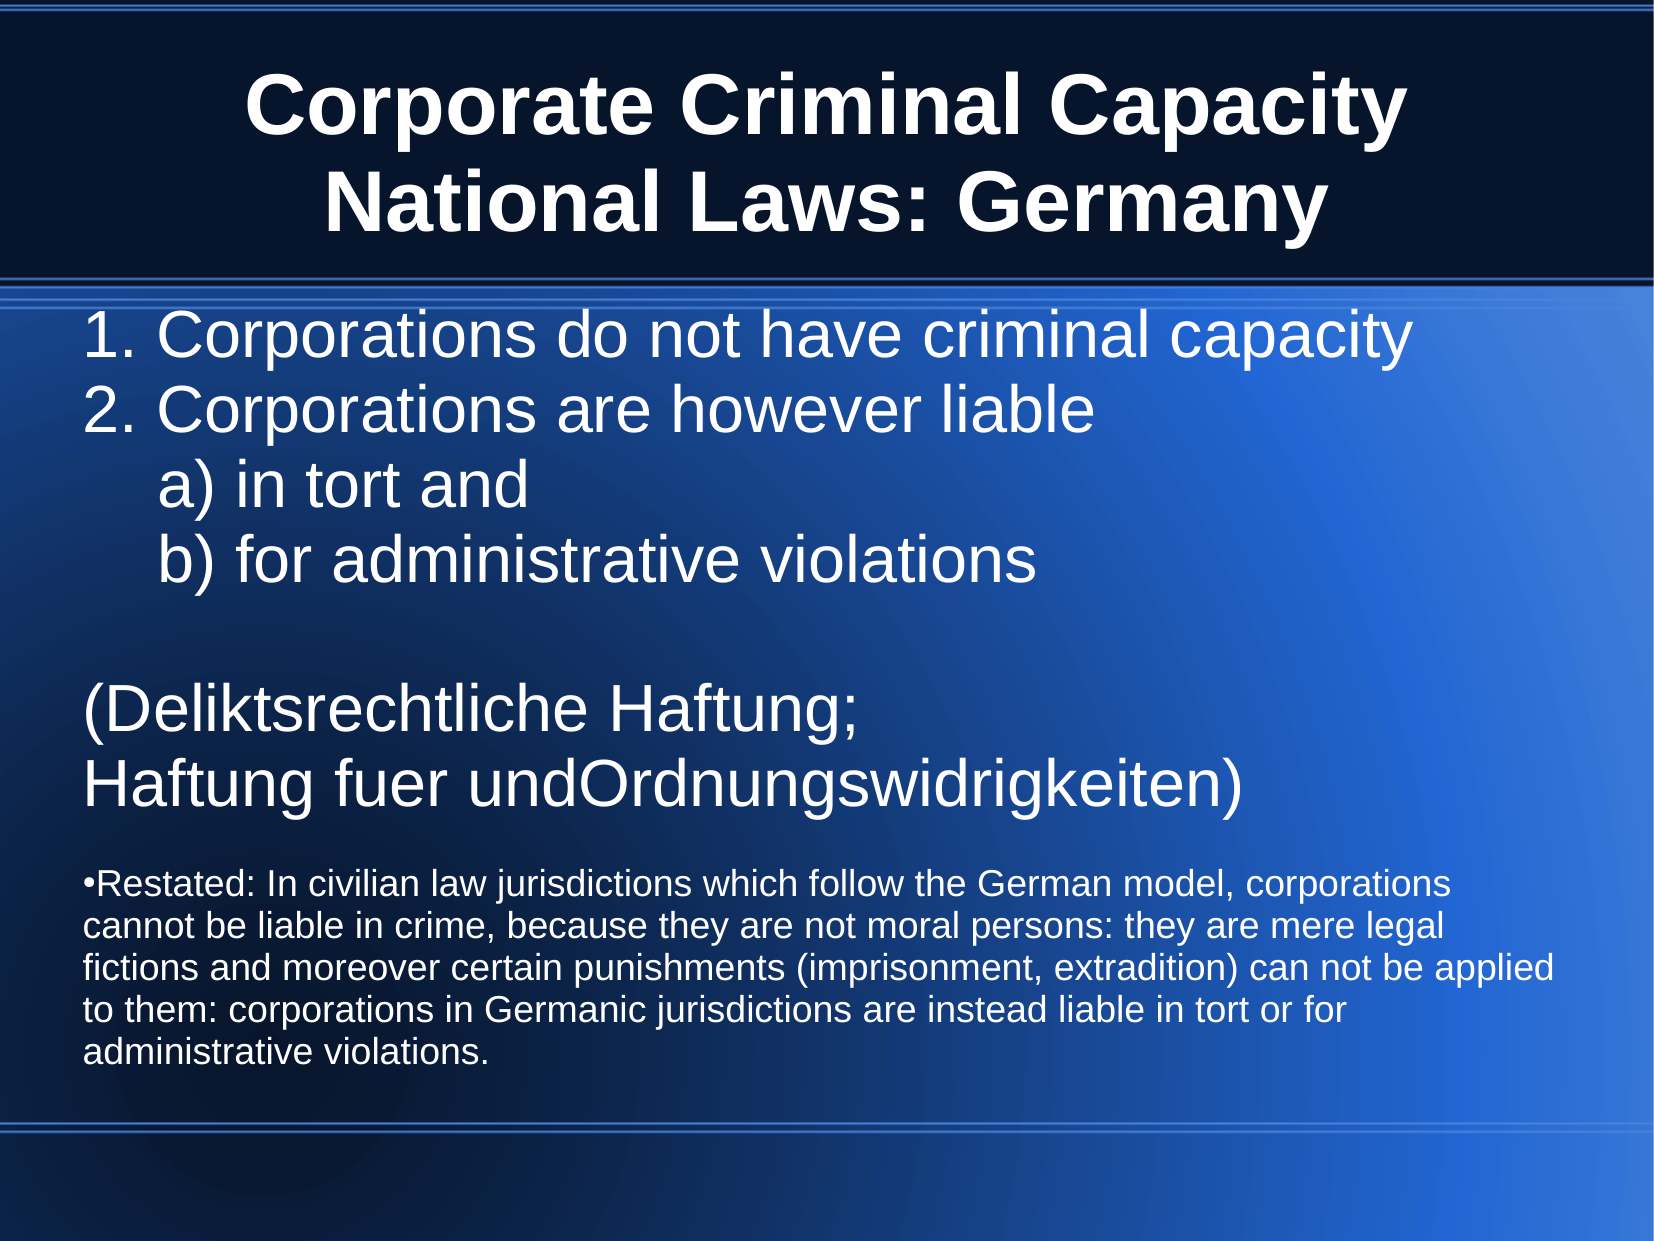

# Corporate Criminal Capacity National Laws: Germany
1. Corporations do not have criminal capacity
2. Corporations are however liable
	a) in tort and
	b) for administrative violations
(Deliktsrechtliche Haftung;
Haftung fuer undOrdnungswidrigkeiten)
Restated: In civilian law jurisdictions which follow the German model, corporations cannot be liable in crime, because they are not moral persons: they are mere legal fictions and moreover certain punishments (imprisonment, extradition) can not be applied to them: corporations in Germanic jurisdictions are instead liable in tort or for administrative violations.